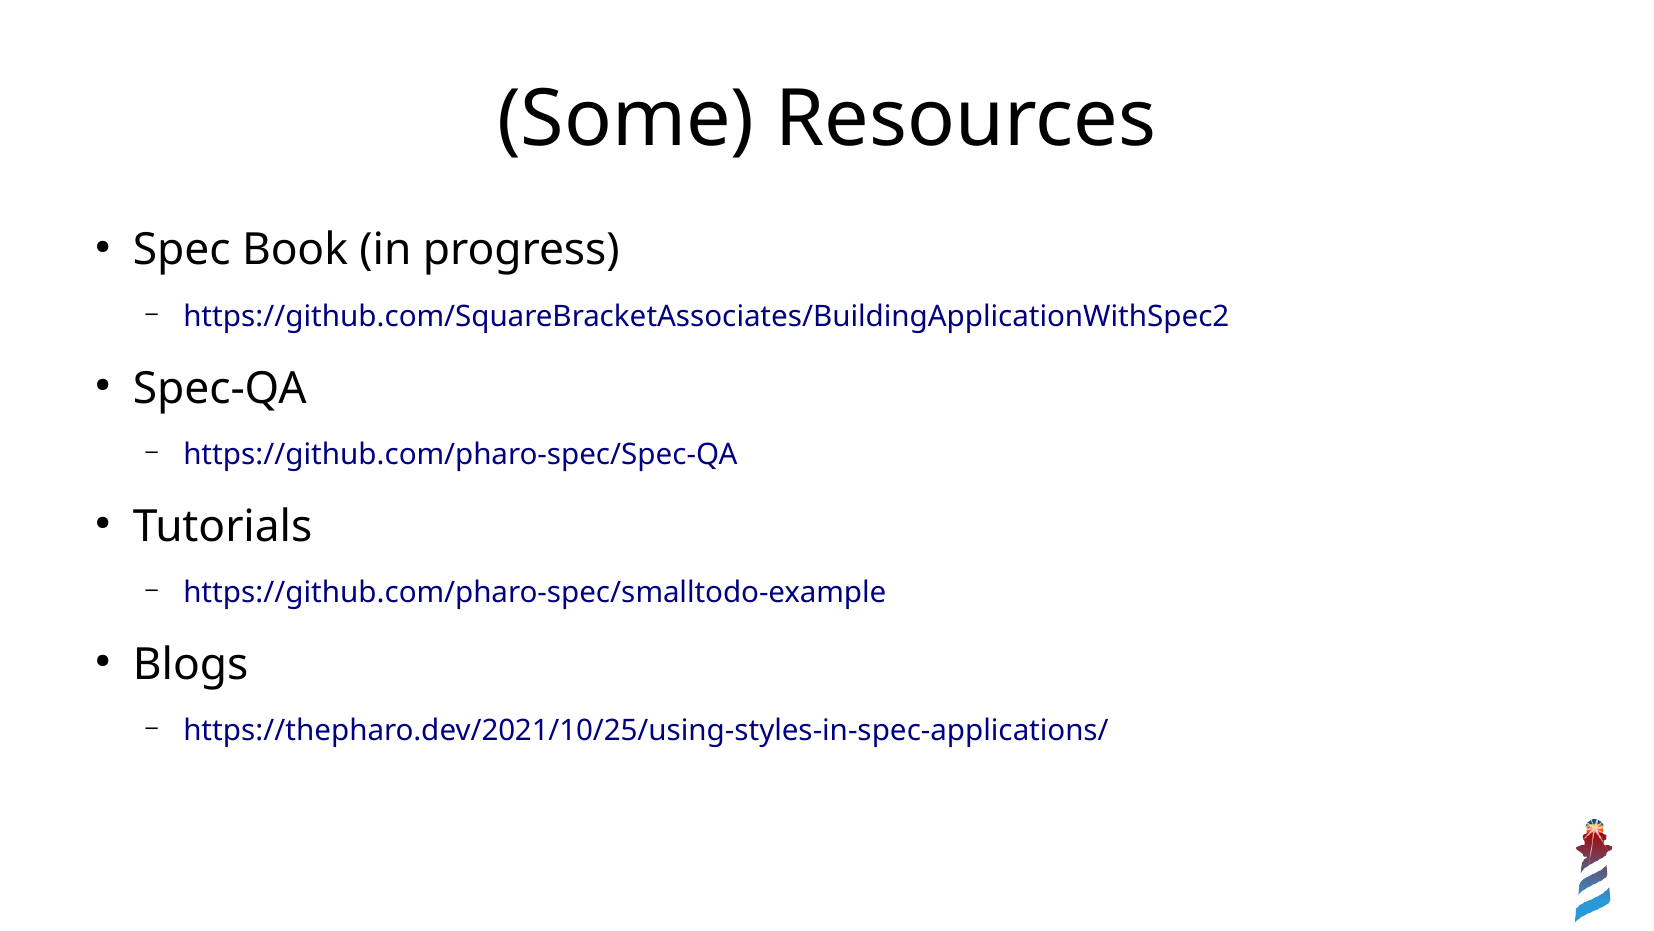

# (Some) Resources
Spec Book (in progress)
https://github.com/SquareBracketAssociates/BuildingApplicationWithSpec2
Spec-QA
https://github.com/pharo-spec/Spec-QA
Tutorials
https://github.com/pharo-spec/smalltodo-example
Blogs
https://thepharo.dev/2021/10/25/using-styles-in-spec-applications/